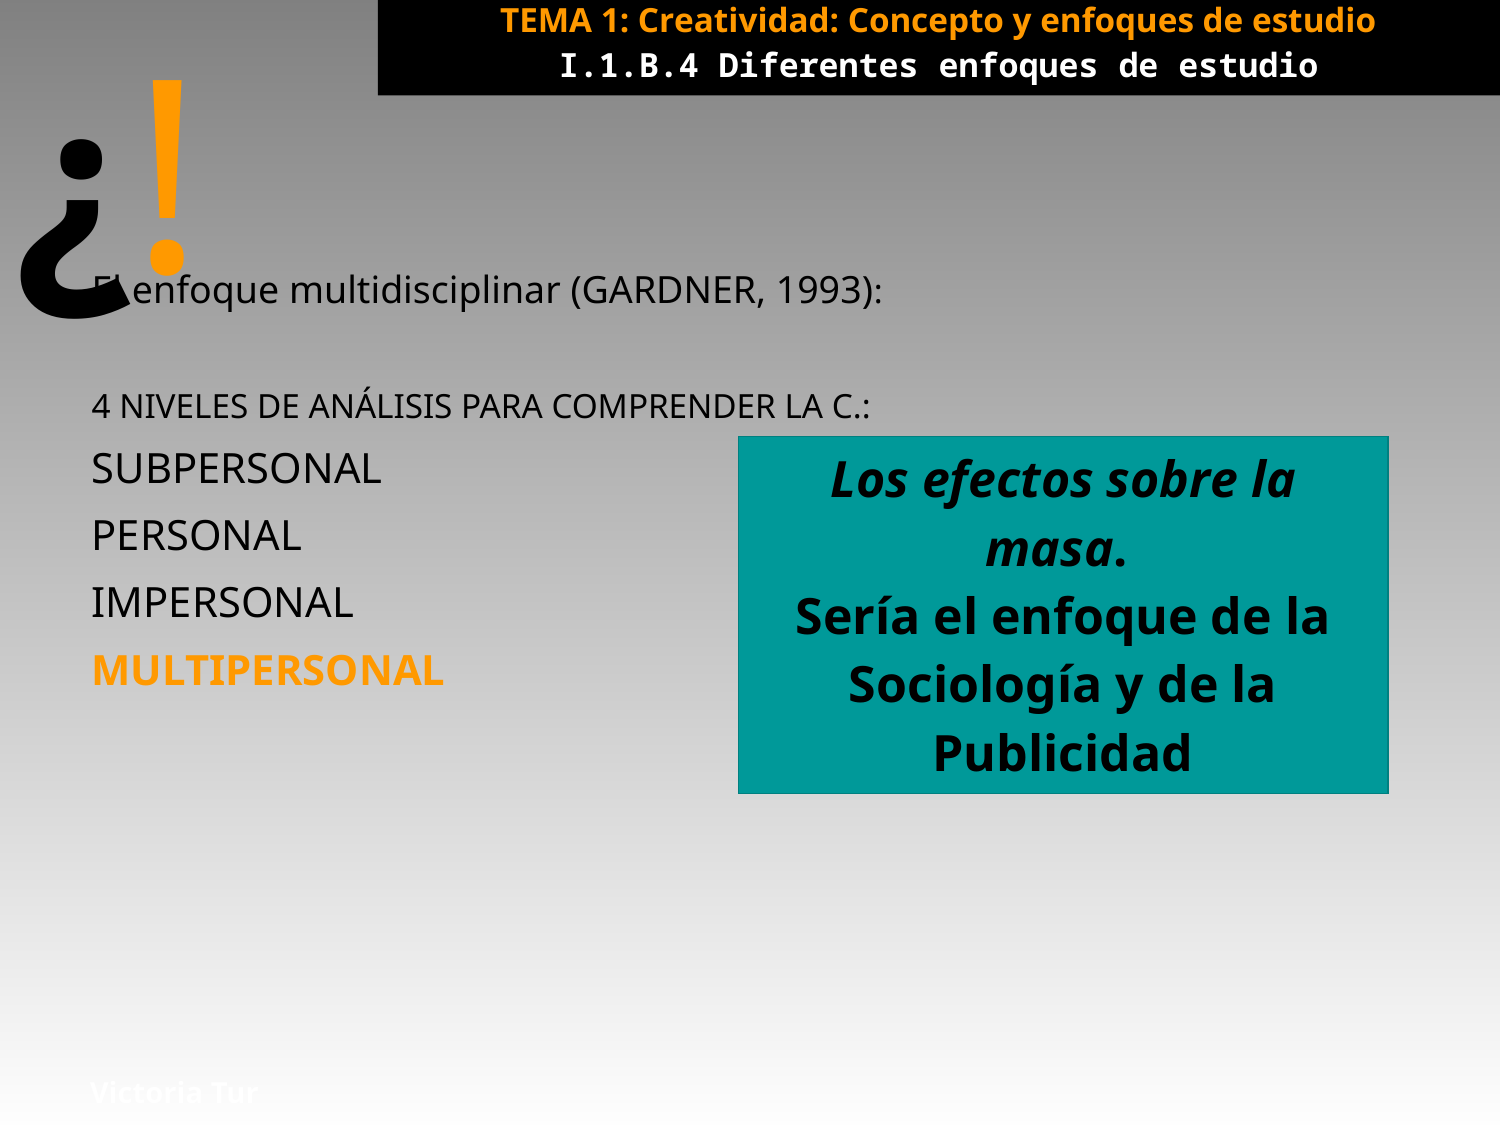

TEMA 1: Creatividad: Concepto y enfoques de estudio
I.1.B.4 Diferentes enfoques de estudio
# El enfoque multidisciplinar (GARDNER, 1993):
4 NIVELES DE ANÁLISIS PARA COMPRENDER LA C.:
SUBPERSONAL
PERSONAL
IMPERSONAL
MULTIPERSONAL
Los efectos sobre la masa.
Sería el enfoque de la Sociología y de la Publicidad